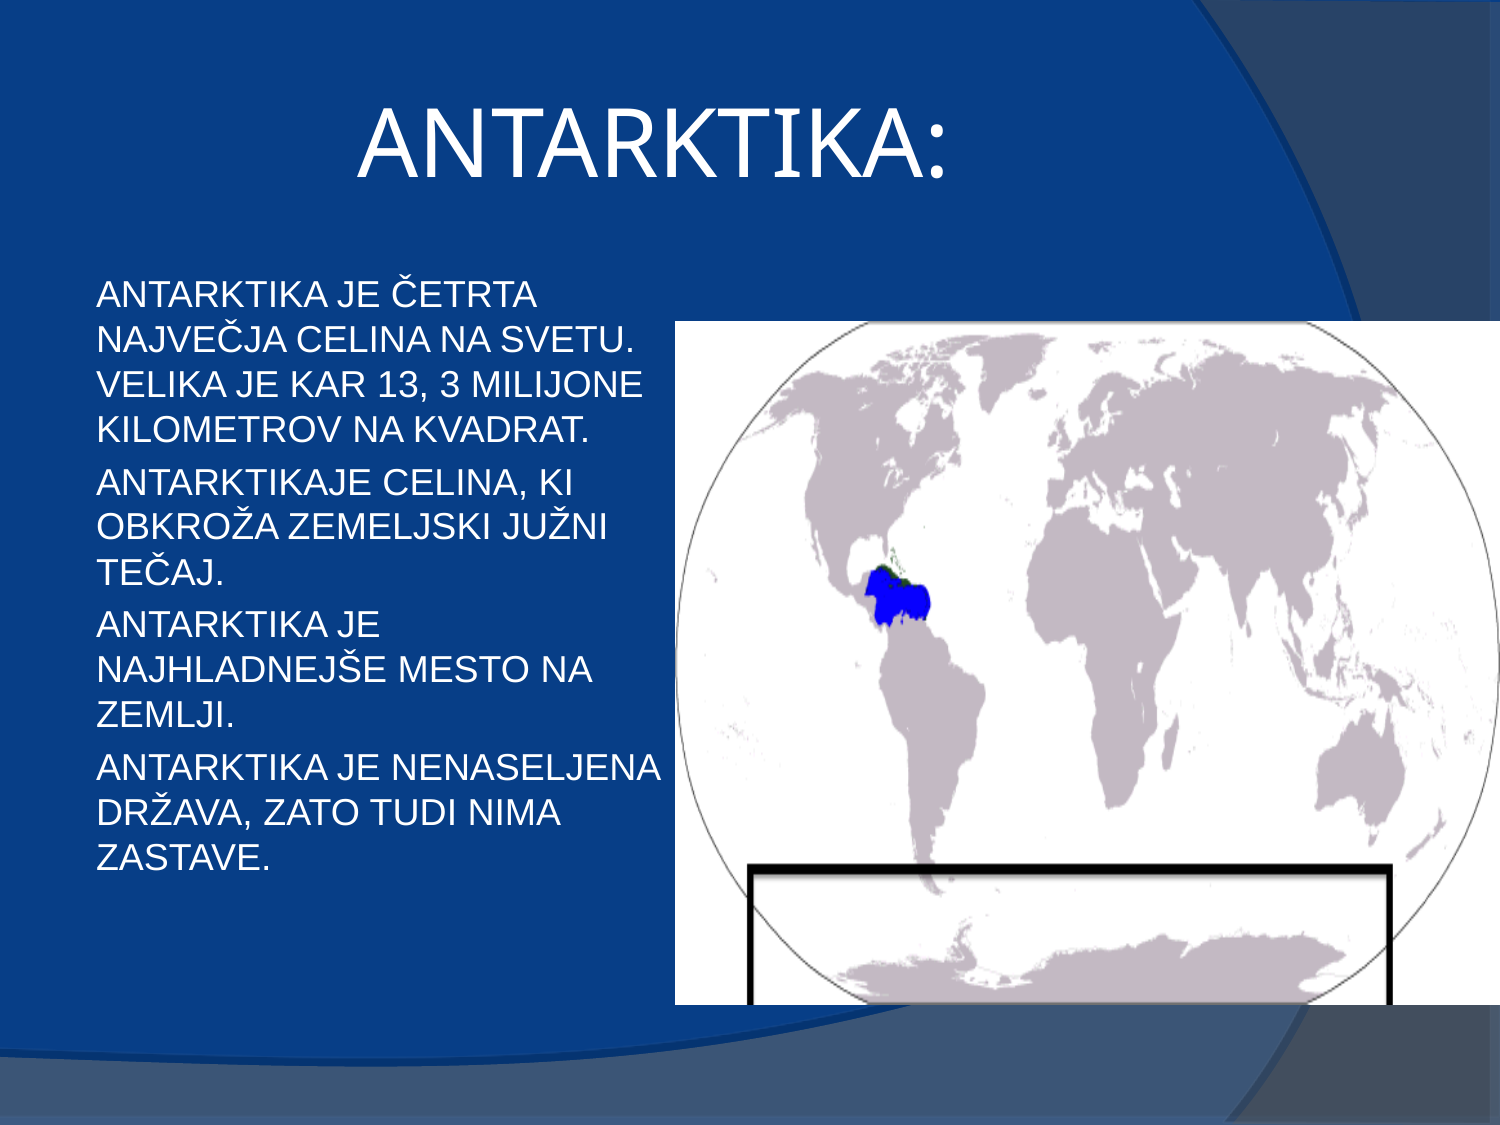

# ANTARKTIKA:
ANTARKTIKA JE ČETRTA NAJVEČJA CELINA NA SVETU. VELIKA JE KAR 13, 3 MILIJONE KILOMETROV NA KVADRAT.
ANTARKTIKAJE CELINA, KI OBKROŽA ZEMELJSKI JUŽNI TEČAJ.
ANTARKTIKA JE NAJHLADNEJŠE MESTO NA ZEMLJI.
ANTARKTIKA JE NENASELJENA DRŽAVA, ZATO TUDI NIMA ZASTAVE.